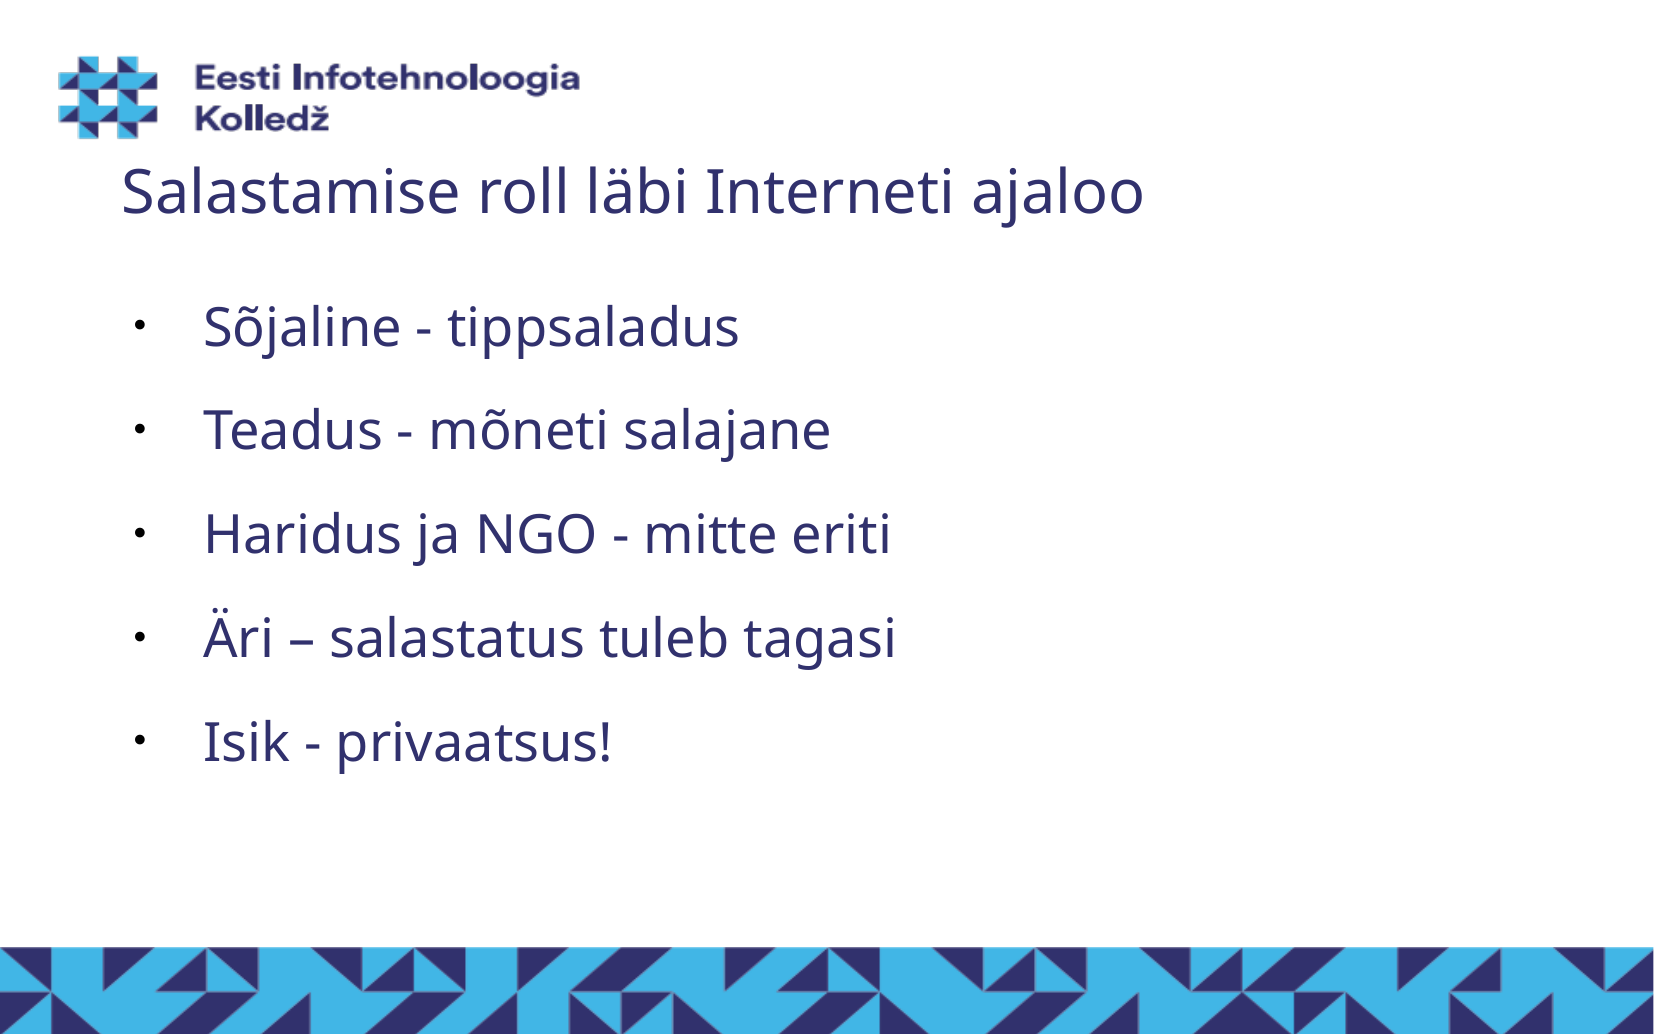

# Salastamise roll läbi Interneti ajaloo
Sõjaline - tippsaladus
Teadus - mõneti salajane
Haridus ja NGO - mitte eriti
Äri – salastatus tuleb tagasi
Isik - privaatsus!